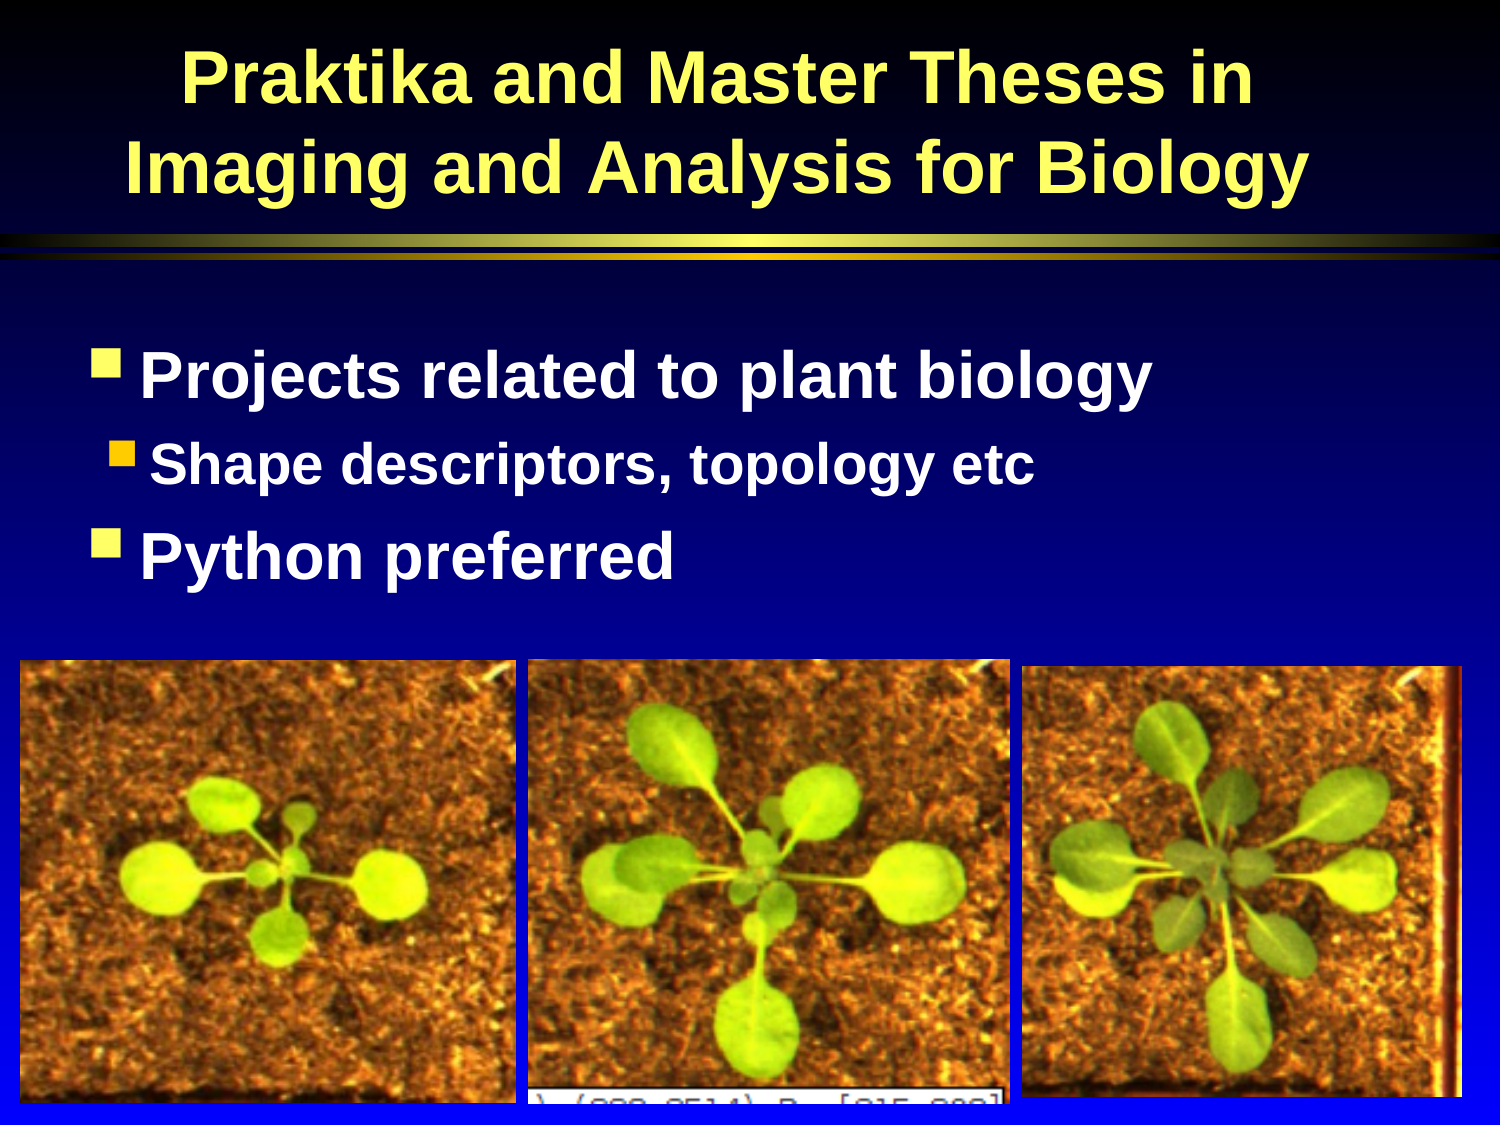

# Praktika and Master Theses in Imaging and Analysis for Biology
Projects related to plant biology
Shape descriptors, topology etc
Python preferred